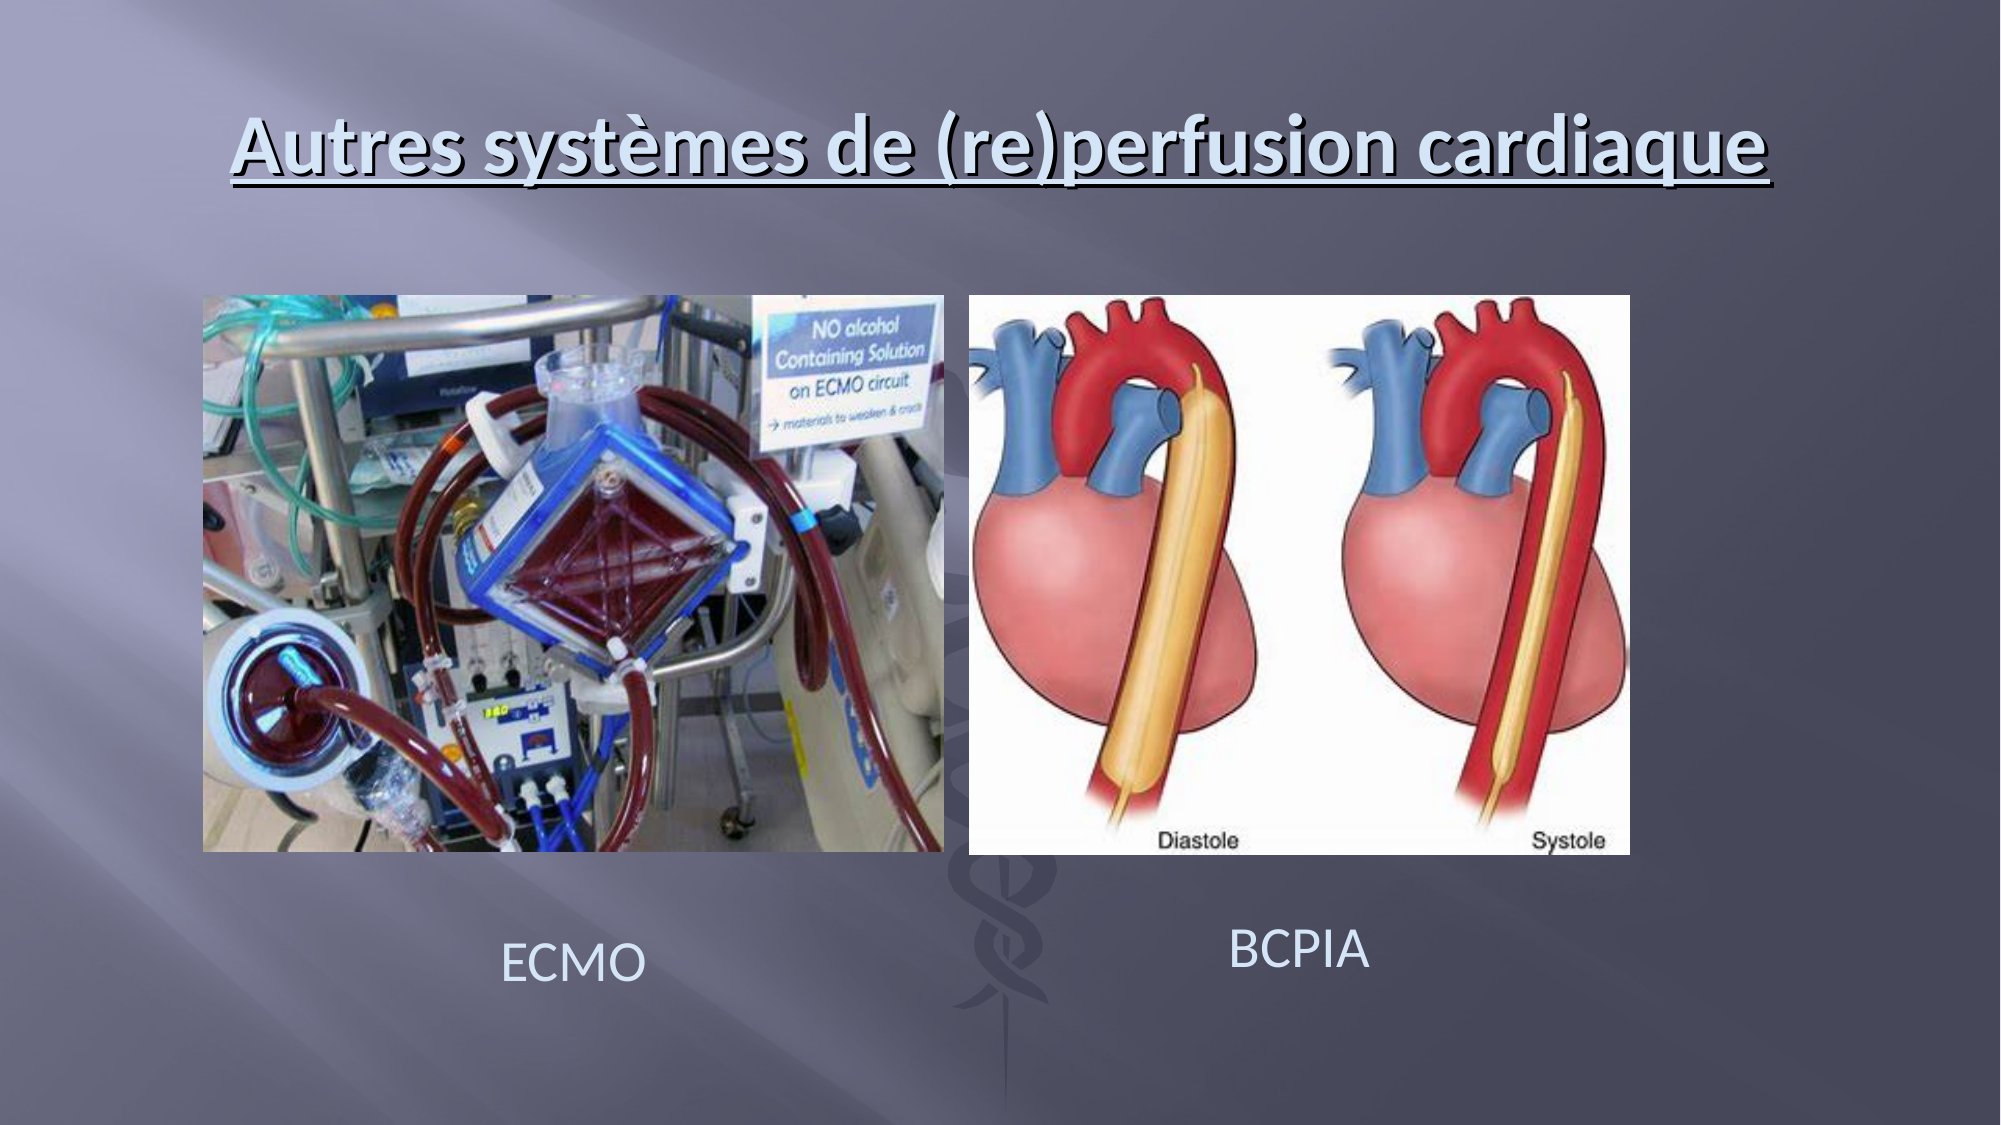

# Autres systèmes de (re)perfusion cardiaque
BCPIA
ECMO